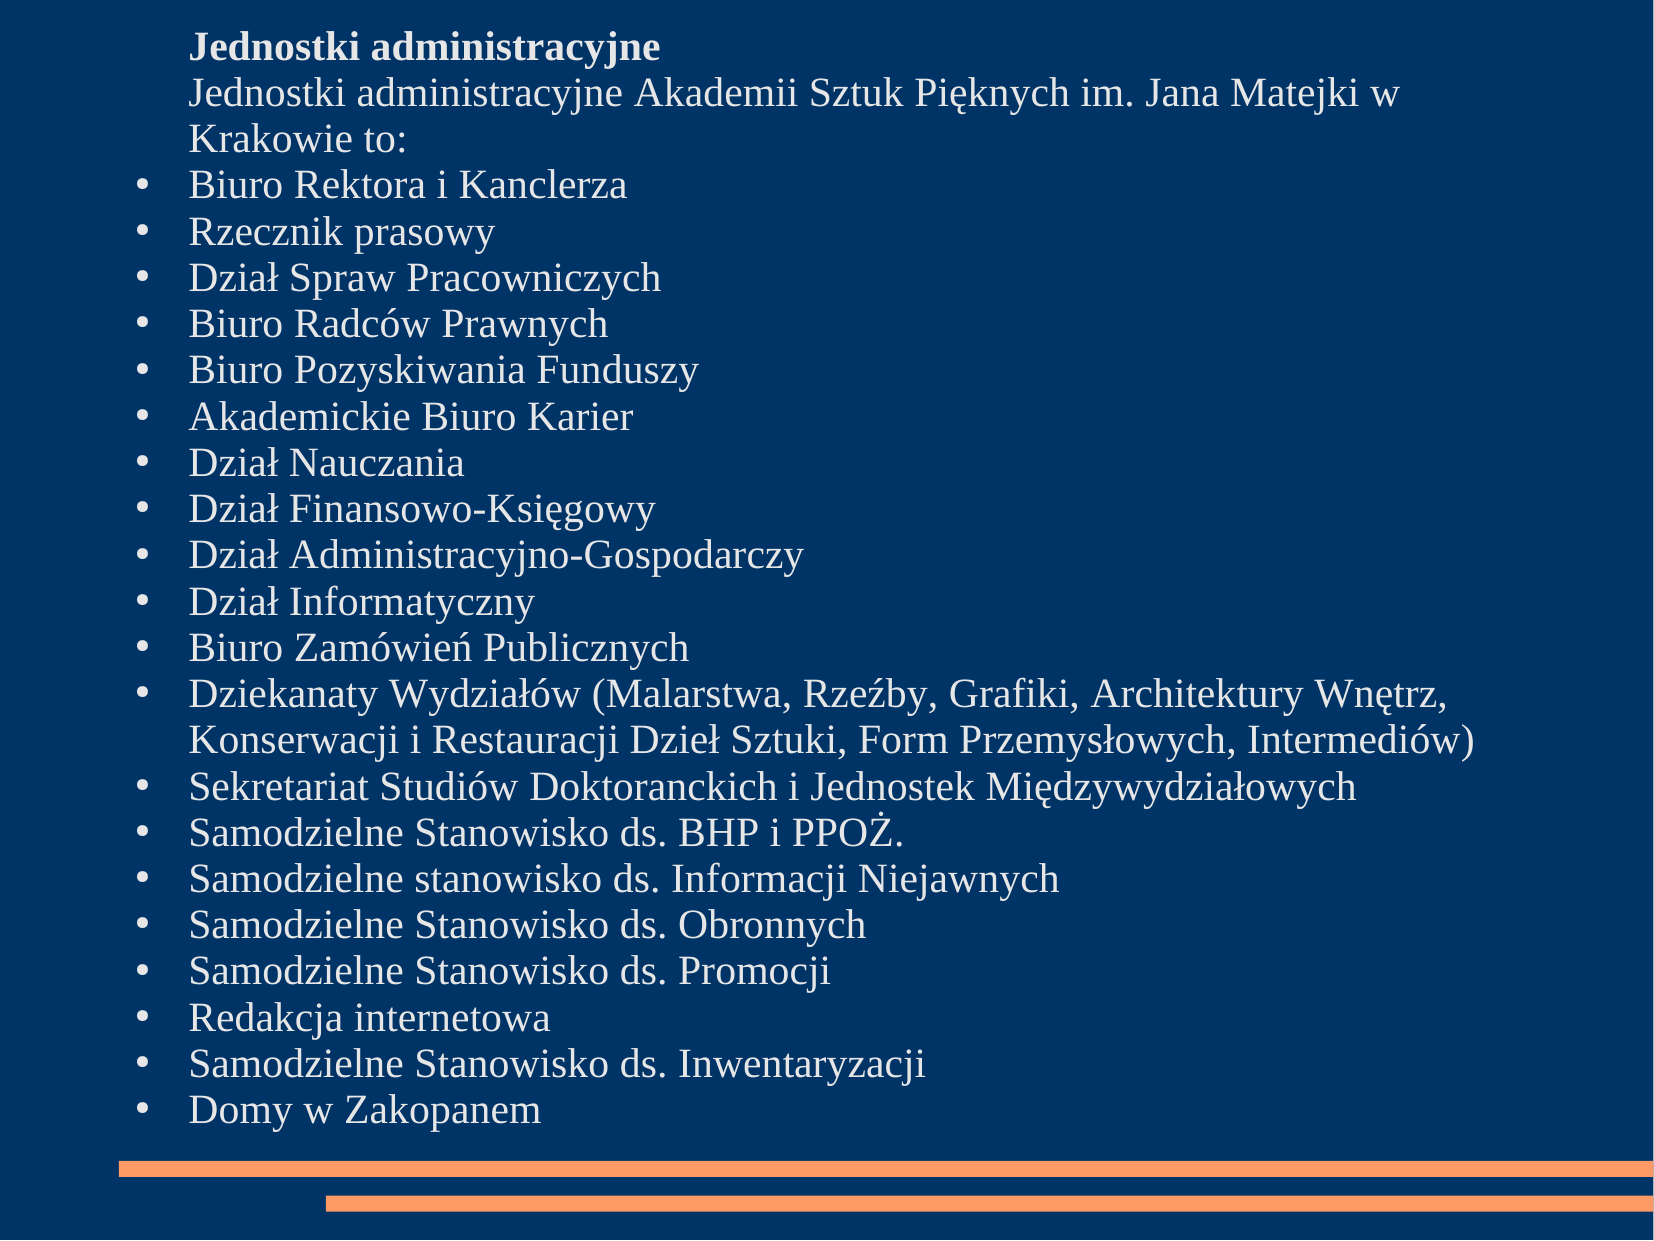

# Jednostki administracyjne
Jednostki administracyjne Akademii Sztuk Pięknych im. Jana Matejki w Krakowie to:
Biuro Rektora i Kanclerza
Rzecznik prasowy
Dział Spraw Pracowniczych
Biuro Radców Prawnych
Biuro Pozyskiwania Funduszy
Akademickie Biuro Karier
Dział Nauczania
Dział Finansowo-Księgowy
Dział Administracyjno-Gospodarczy
Dział Informatyczny
Biuro Zamówień Publicznych
Dziekanaty Wydziałów (Malarstwa, Rzeźby, Grafiki, Architektury Wnętrz, Konserwacji i Restauracji Dzieł Sztuki, Form Przemysłowych, Intermediów)
Sekretariat Studiów Doktoranckich i Jednostek Międzywydziałowych
Samodzielne Stanowisko ds. BHP i PPOŻ.
Samodzielne stanowisko ds. Informacji Niejawnych
Samodzielne Stanowisko ds. Obronnych
Samodzielne Stanowisko ds. Promocji
Redakcja internetowa
Samodzielne Stanowisko ds. Inwentaryzacji
Domy w Zakopanem